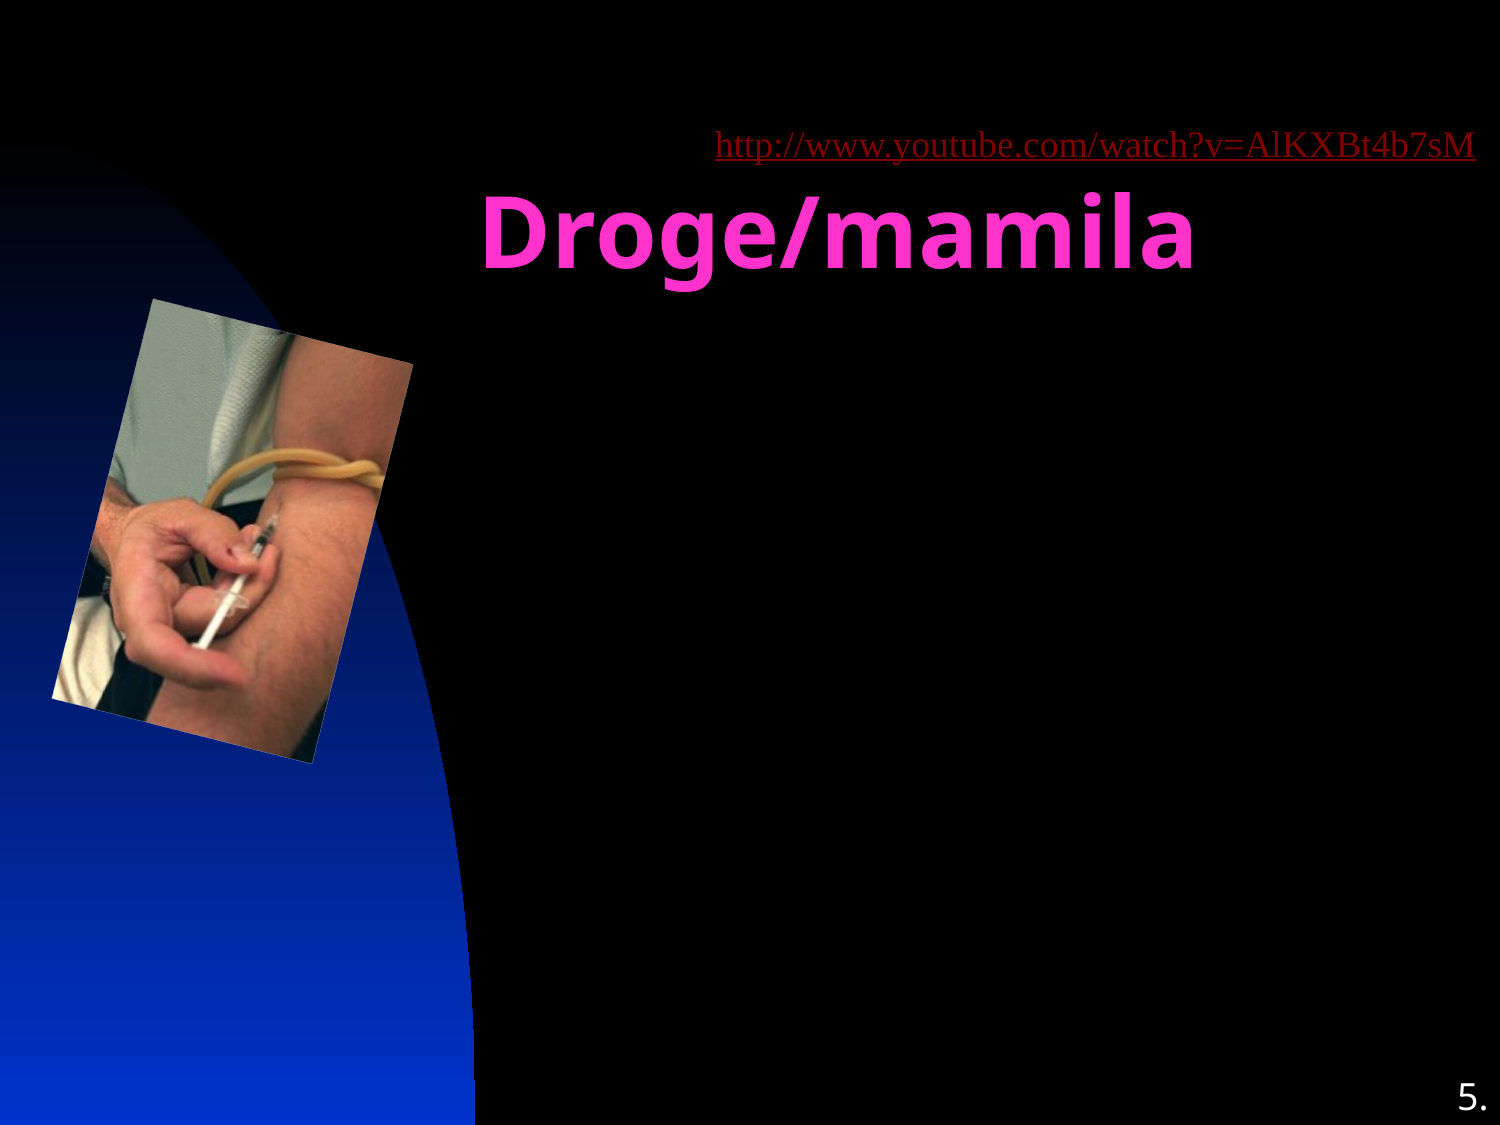

http://www.youtube.com/watch?v=AlKXBt4b7sM
# Droge/mamila
5.
Mamilo je snov, ki vpliva na spremembo počutja, vedenja in mišljenja. Včasih se ljudje ne zavedajo, da tudi s pitjem alkohola, kave ali kajenjem tobaka uživajo drogo. Med uživalci drog, ki si drogo vbrizgavajo se pojavijo okužbe z virusom HIV, med njimi pa je še bolj razširjen hepatitis C.